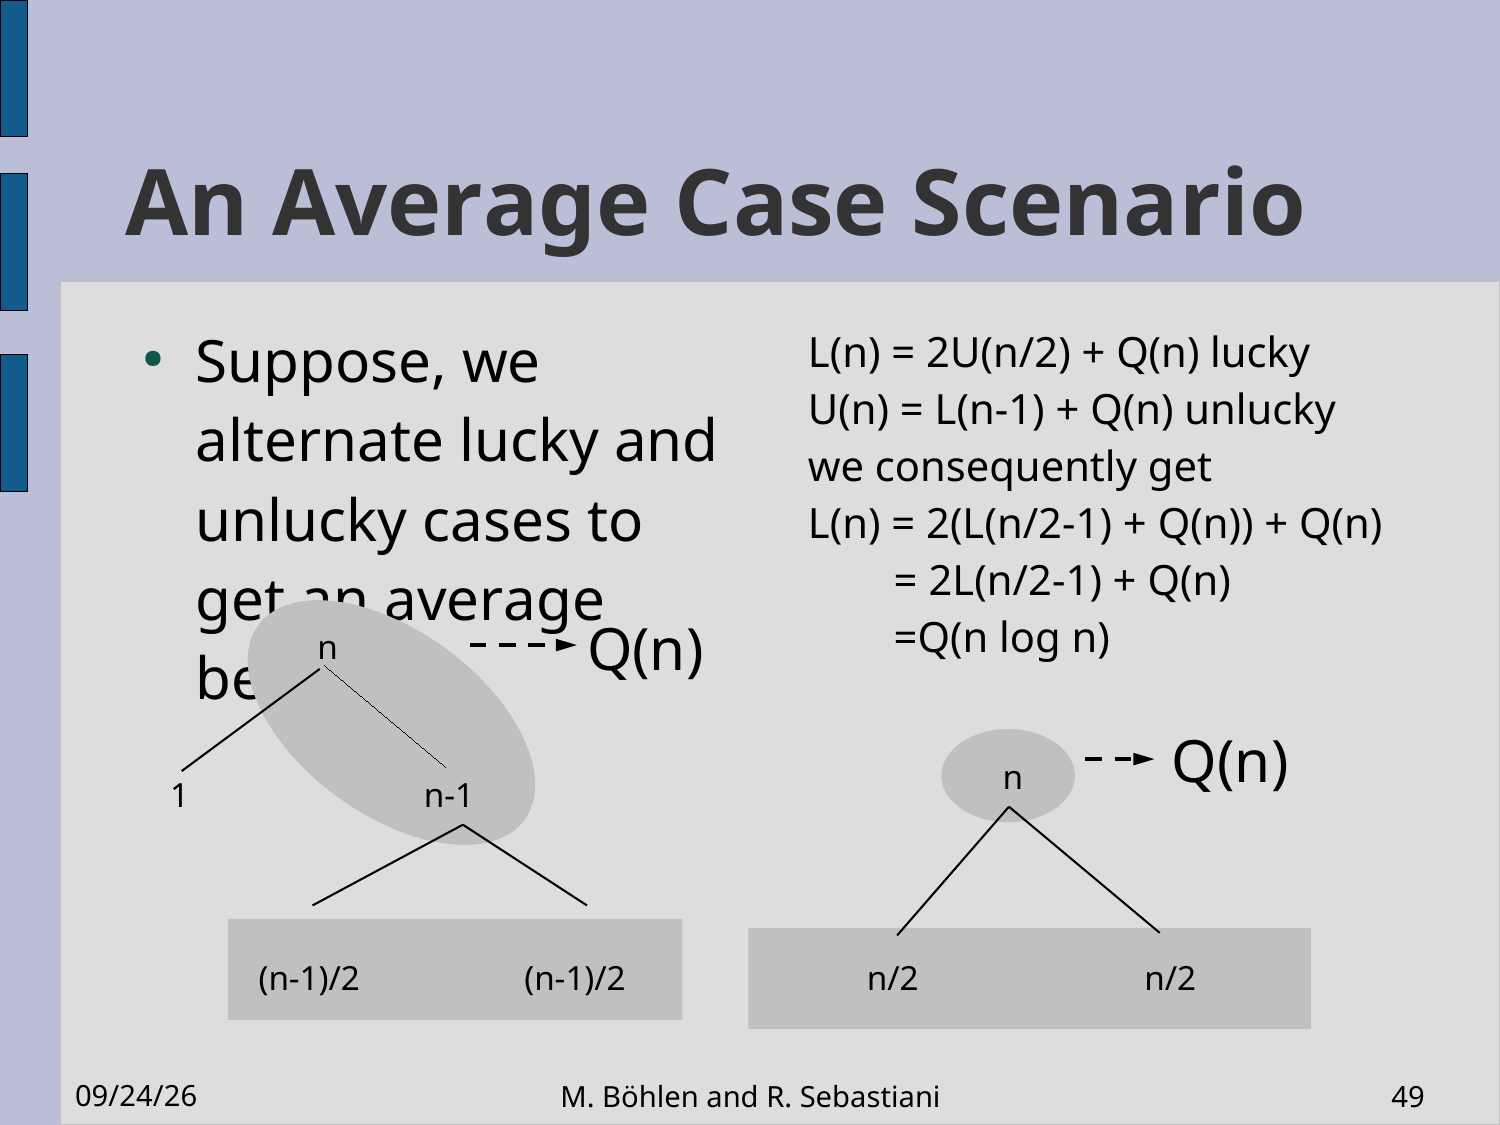

# An Average Case Scenario
Suppose, we alternate lucky and unlucky cases to get an average behavior
L(n) = 2U(n/2) + Q(n) lucky
U(n) = L(n-1) + Q(n) unlucky
we consequently get
L(n) = 2(L(n/2-1) + Q(n)) + Q(n)
 = 2L(n/2-1) + Q(n)
 =Q(n log n)
Q(n)
n
Q(n)
n
1
n-1
(n-1)/2
(n-1)/2
n/2
n/2
M. Böhlen and R. Sebastiani
49